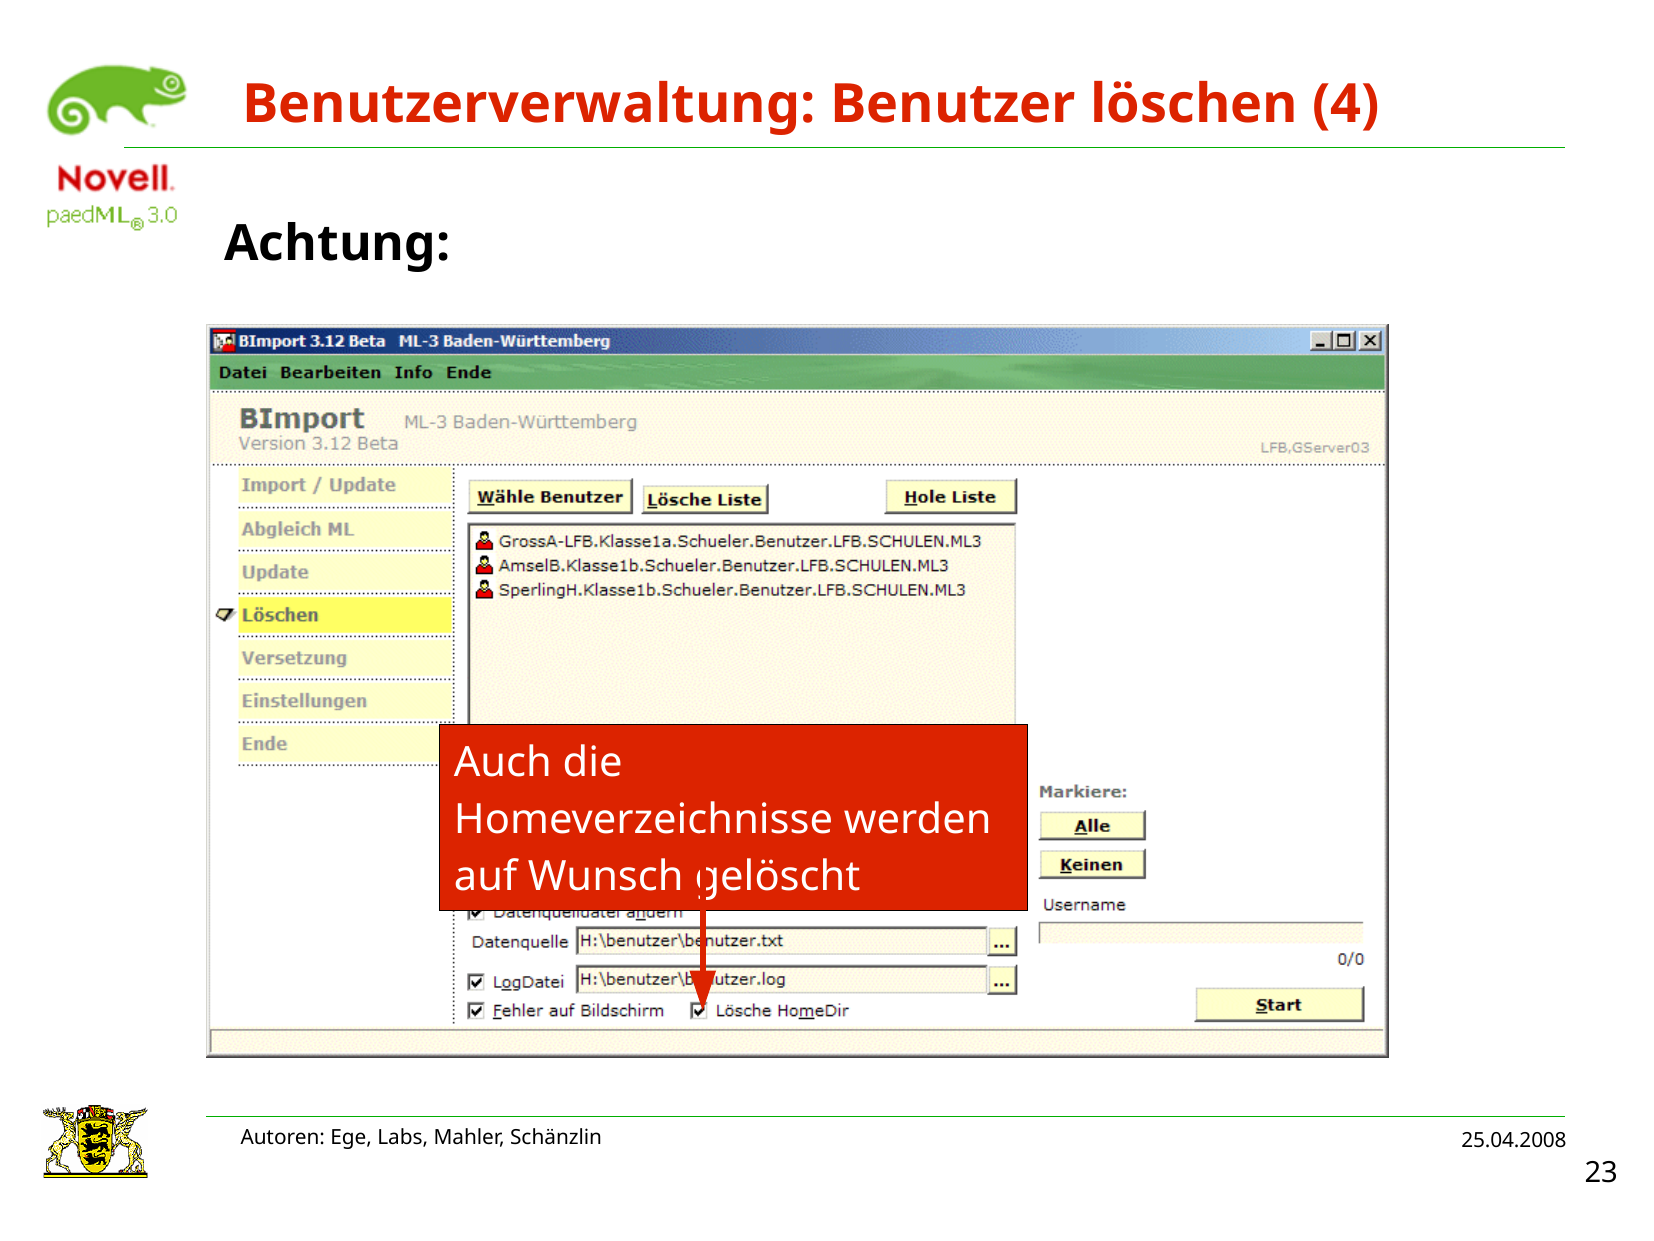

# Benutzerverwaltung: Benutzer löschen (4)
Achtung:
Auch die Homeverzeichnisse werden auf Wunsch gelöscht
Autoren: Ege, Labs, Mahler, Schänzlin
25.04.2008
23